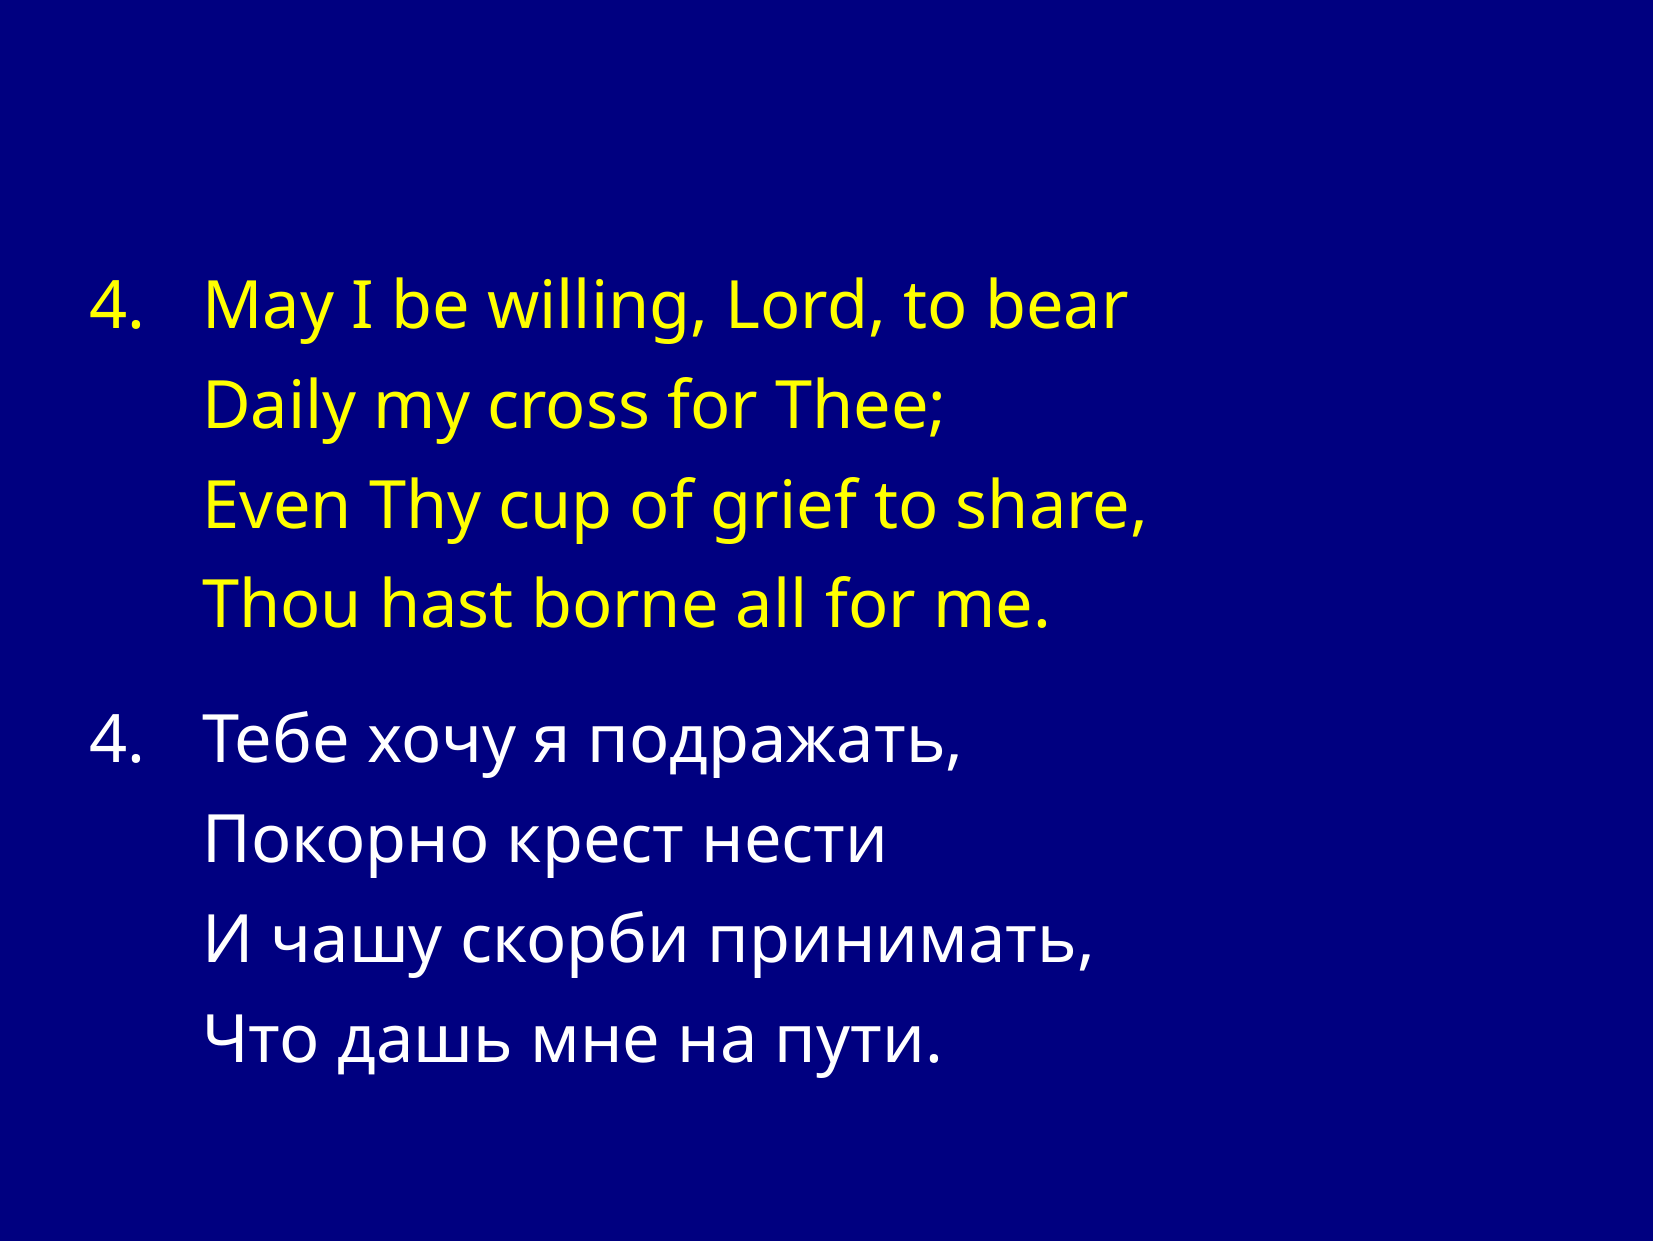

4.	May I be willing, Lord, to bear
	Daily my cross for Thee;
	Even Thy cup of grief to share,
	Thou hast borne all for me.
4.	Тебе хочу я подражать,
	Покорно крест нести
	И чашу скорби принимать,
	Что дашь мне на пути.